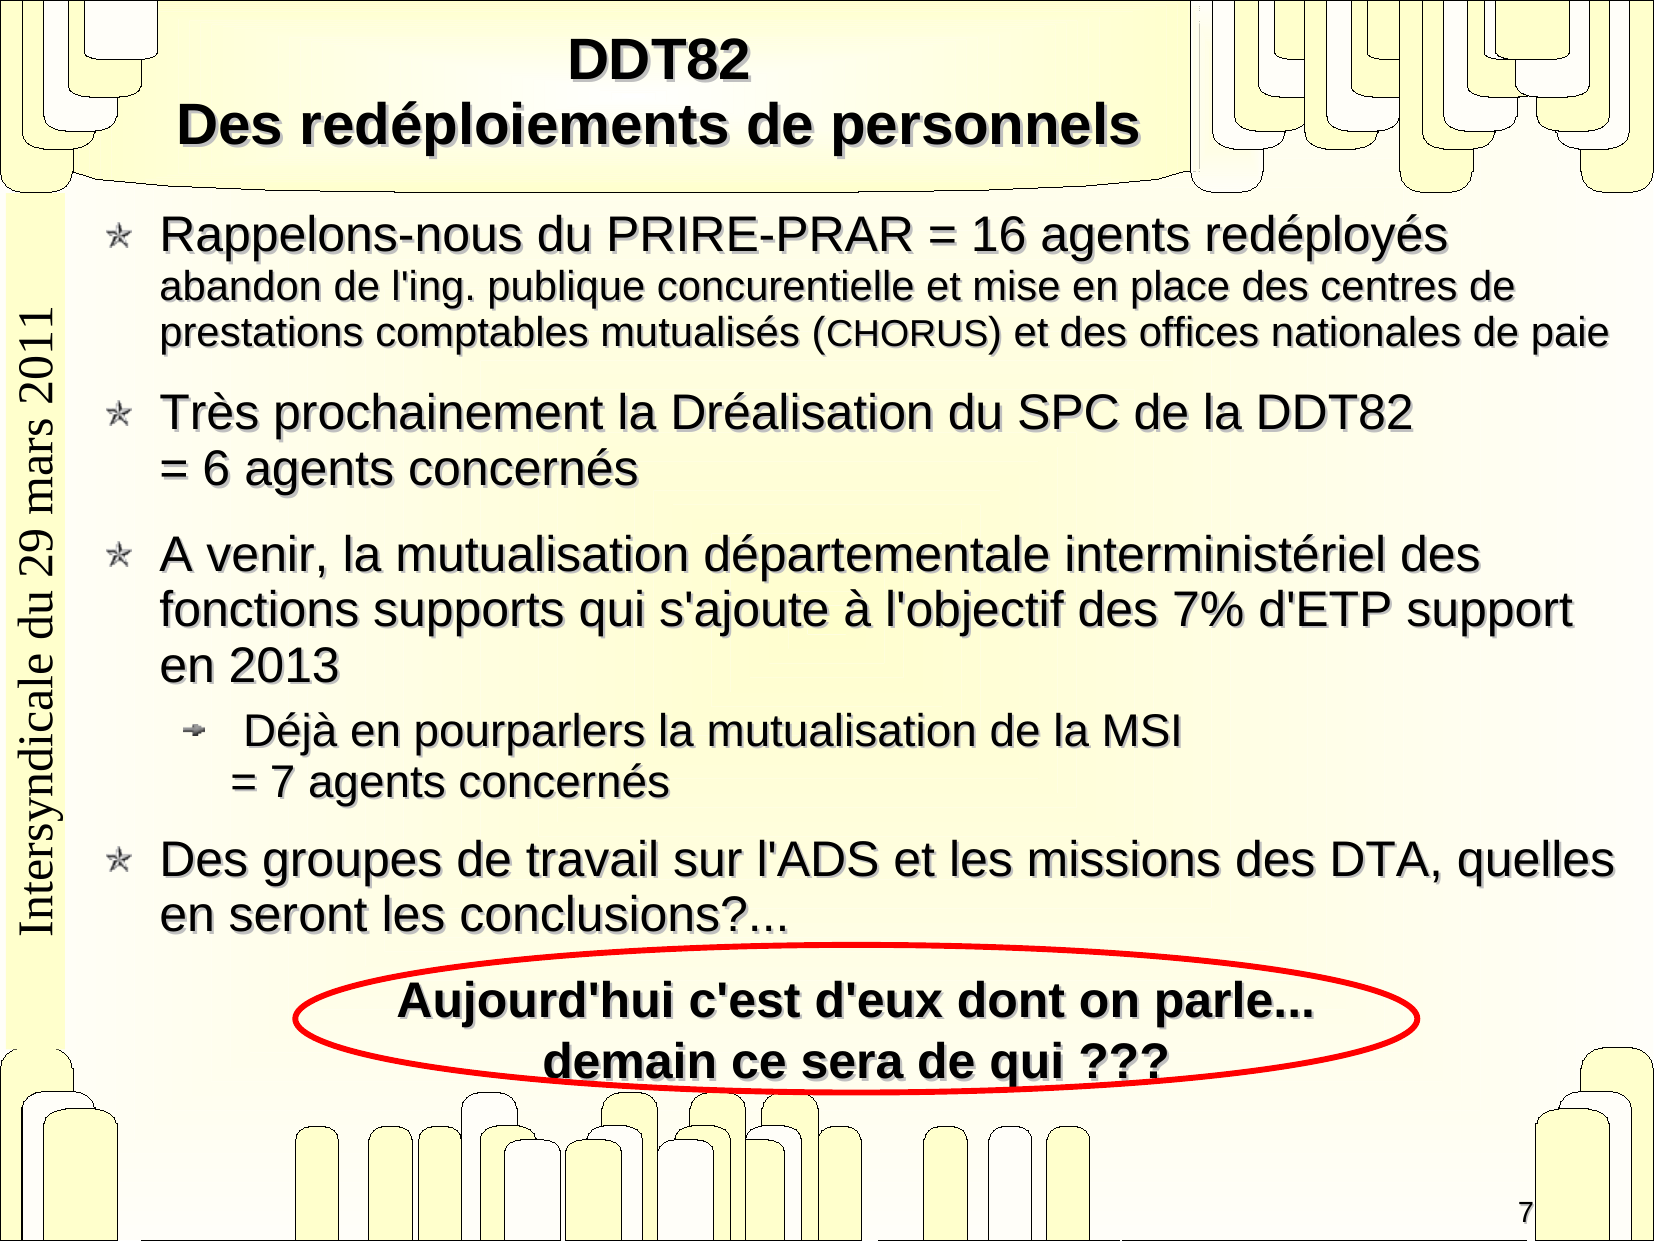

# DDT82 Des redéploiements de personnels
Rappelons-nous du PRIRE-PRAR = 16 agents redéployés
abandon de l'ing. publique concurentielle et mise en place des centres de prestations comptables mutualisés (CHORUS) et des offices nationales de paie
Très prochainement la Dréalisation du SPC de la DDT82
= 6 agents concernés
A venir, la mutualisation départementale interministériel des fonctions supports qui s'ajoute à l'objectif des 7% d'ETP support en 2013
 Déjà en pourparlers la mutualisation de la MSI
= 7 agents concernés
Des groupes de travail sur l'ADS et les missions des DTA, quelles en seront les conclusions?...
Aujourd'hui c'est d'eux dont on parle...
demain ce sera de qui ???